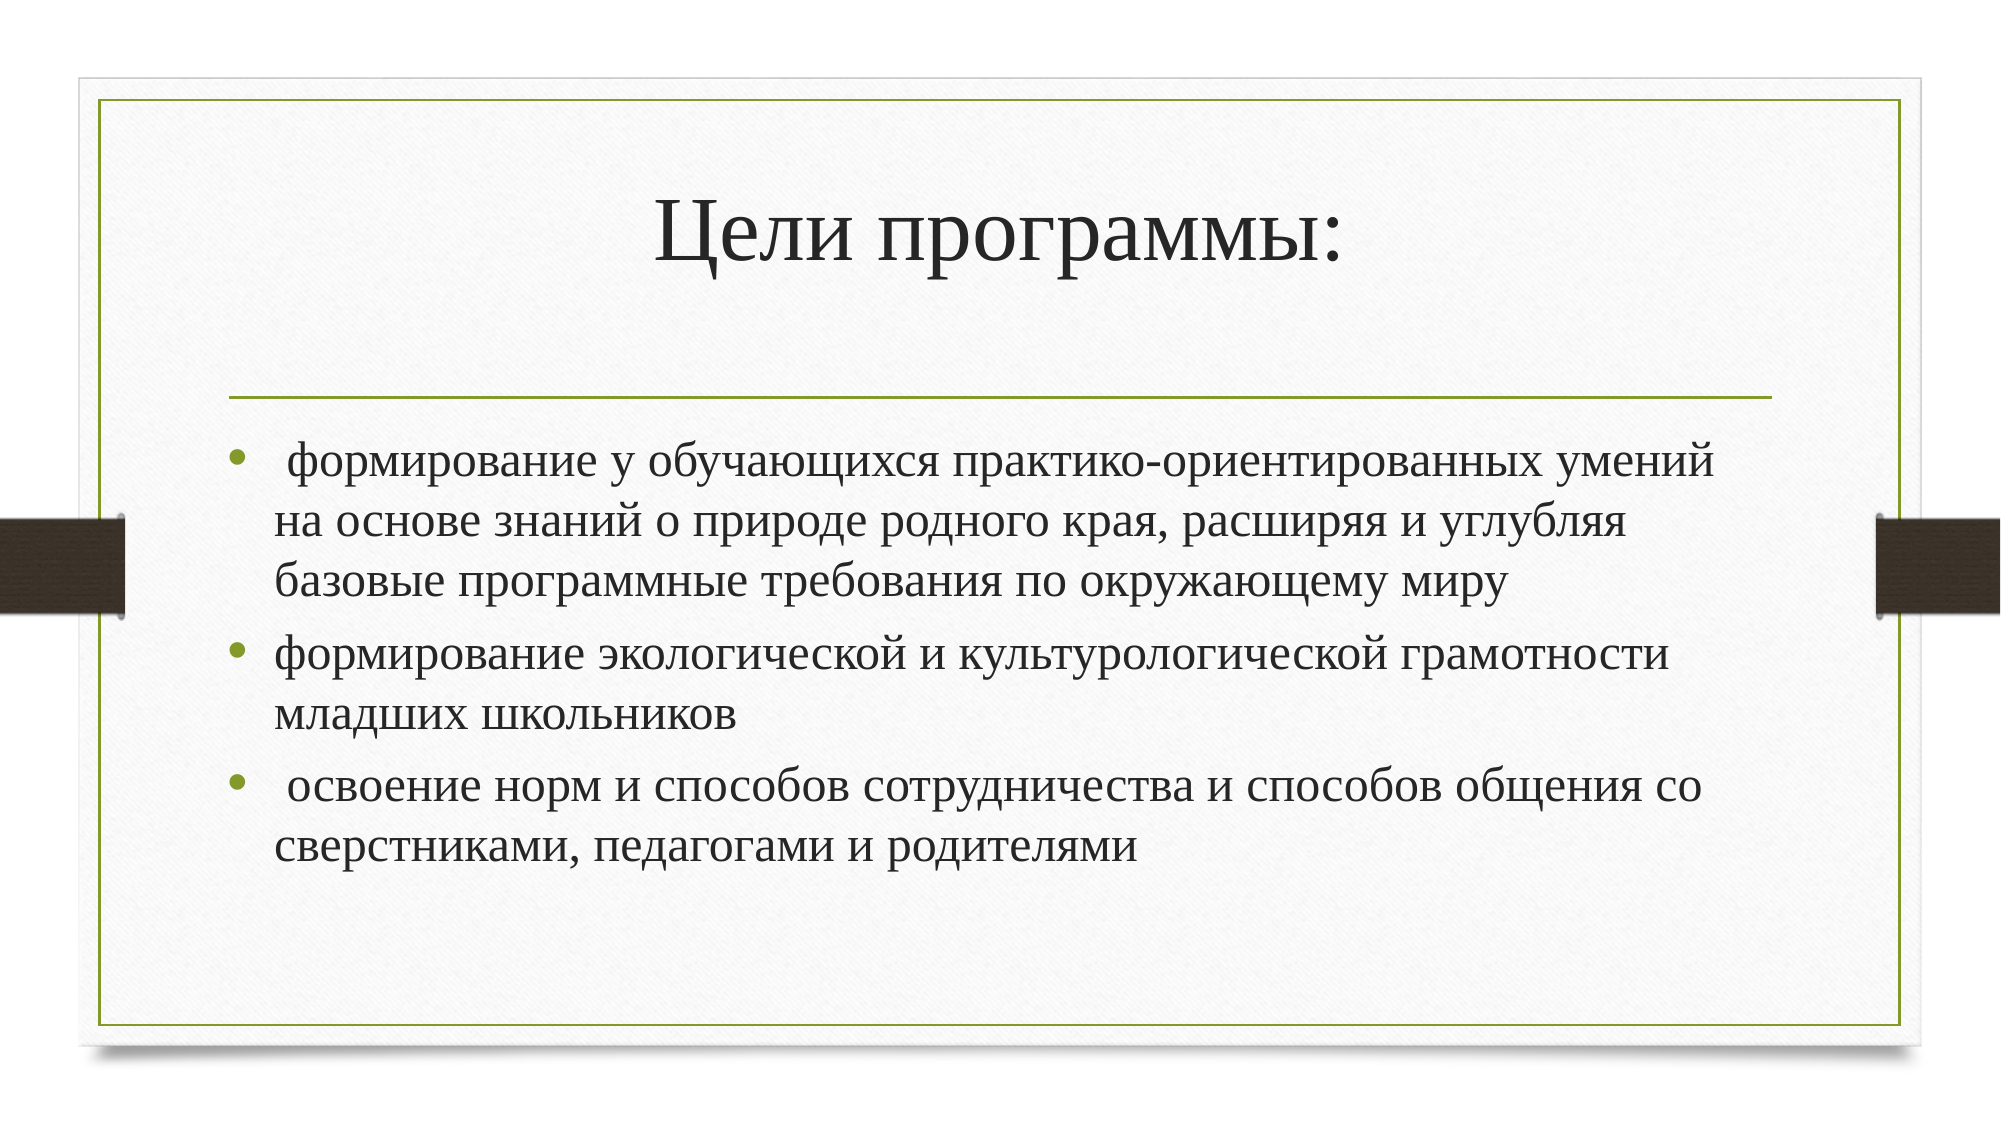

# Цели программы:
 формирование у обучающихся практико-ориентированных умений на основе знаний о природе родного края, расширяя и углубляя базовые программные требования по окружающему миру
формирование экологической и культурологической грамотности младших школьников
 освоение норм и способов сотрудничества и способов общения со сверстниками, педагогами и родителями